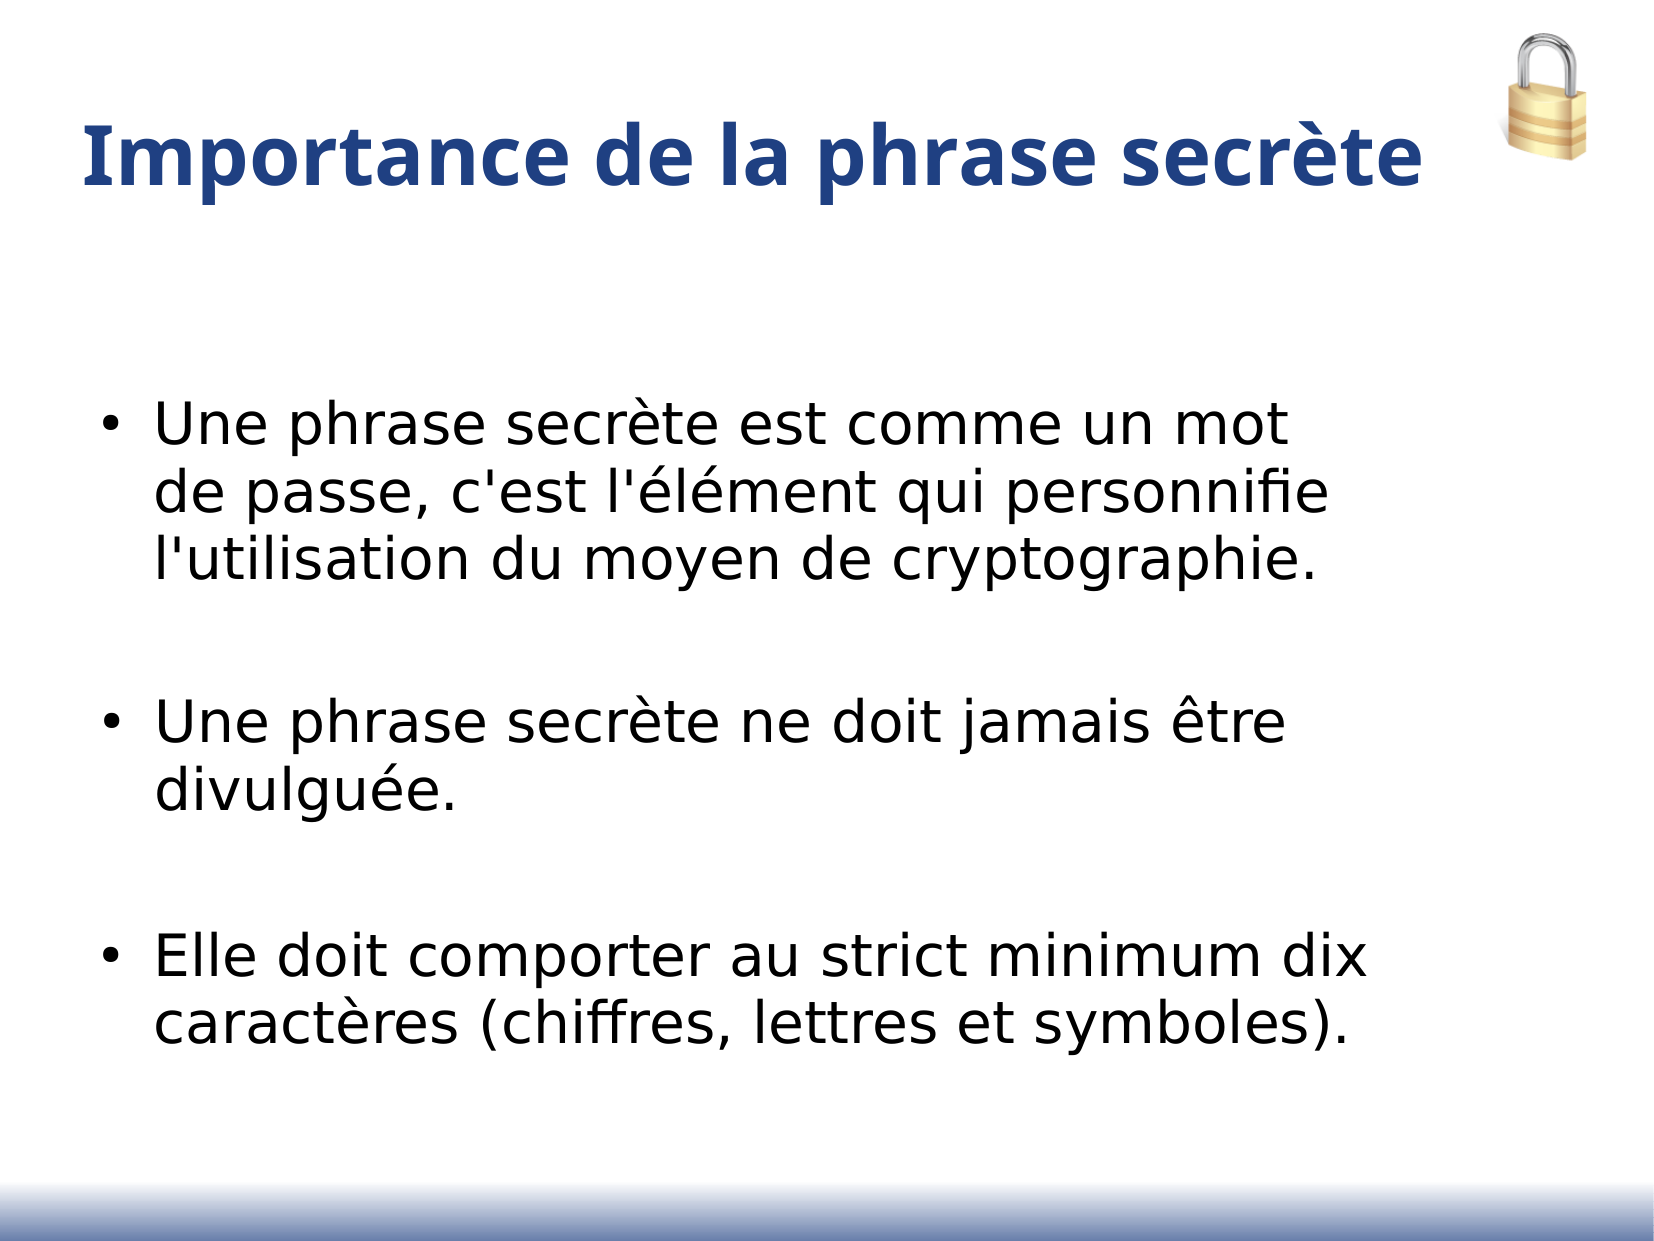

# Importance de la phrase secrète
Une phrase secrète est comme un mot
de passe, c'est l'élément qui personnifie l'utilisation du moyen de cryptographie.
Une phrase secrète ne doit jamais être
divulguée.
Elle doit comporter au strict minimum dix caractères (chiffres, lettres et symboles).